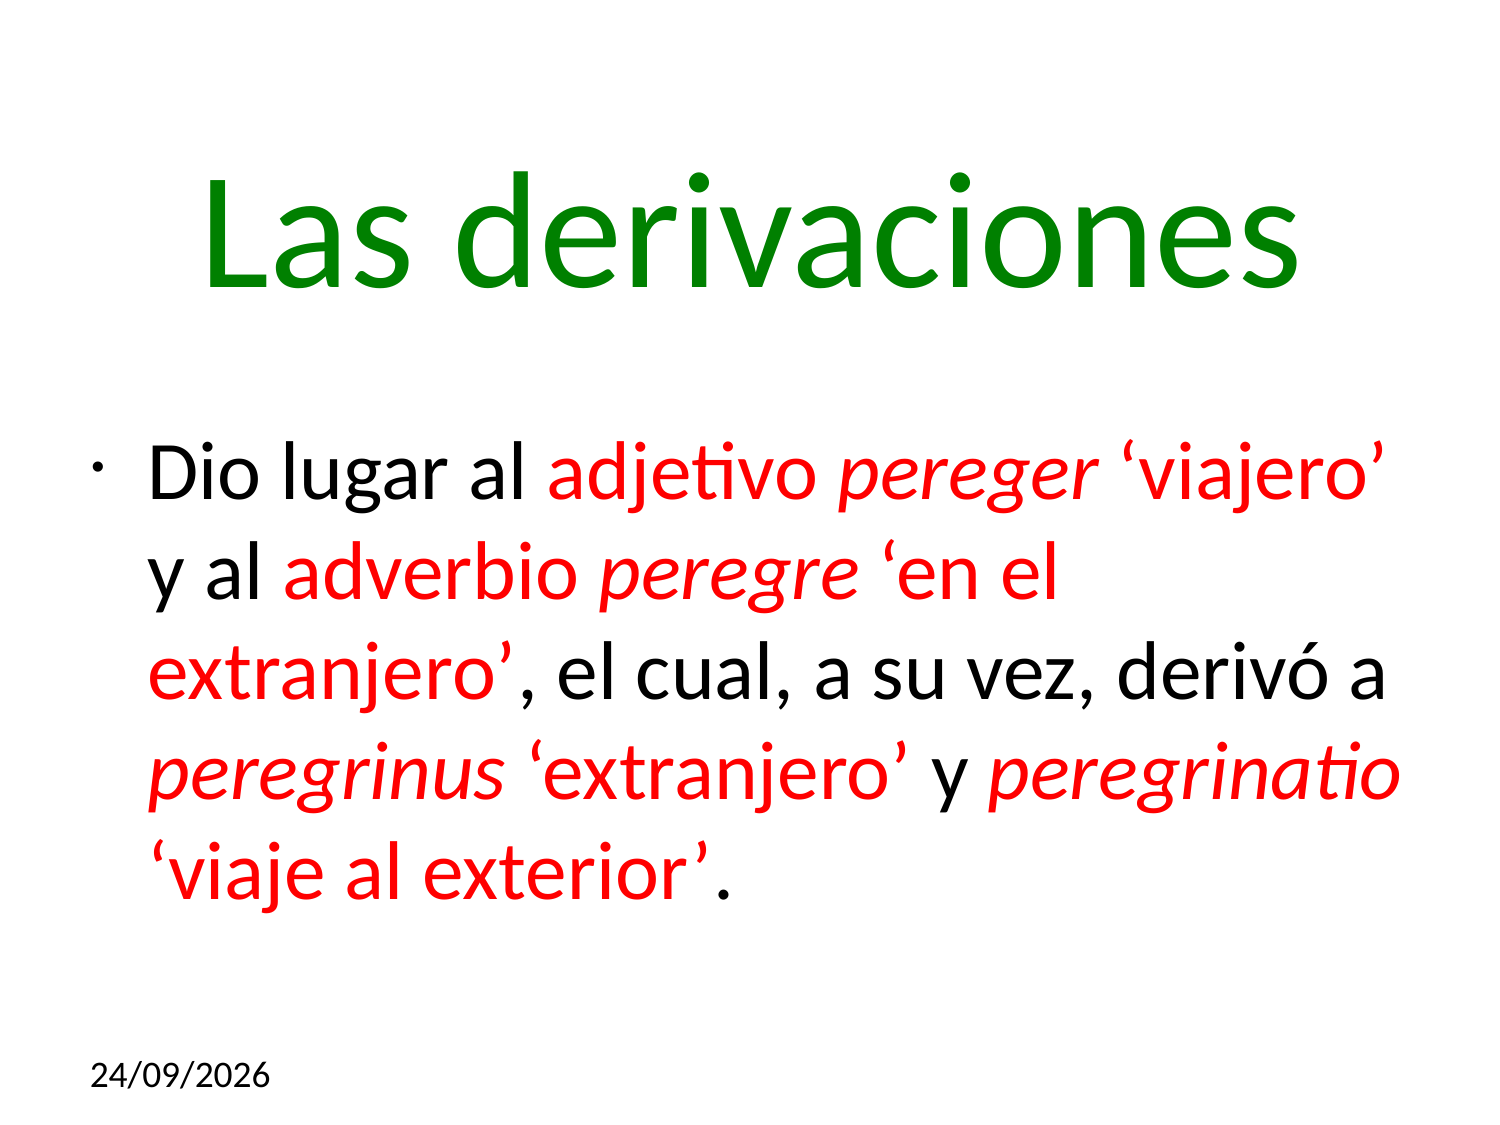

# Las derivaciones
Dio lugar al adjetivo pereger ‘viajero’ y al adverbio peregre ‘en el extranjero’, el cual, a su vez, derivó a peregrinus ‘extranjero’ y peregrinatio ‘viaje al exterior’.
14 de avril de 2011